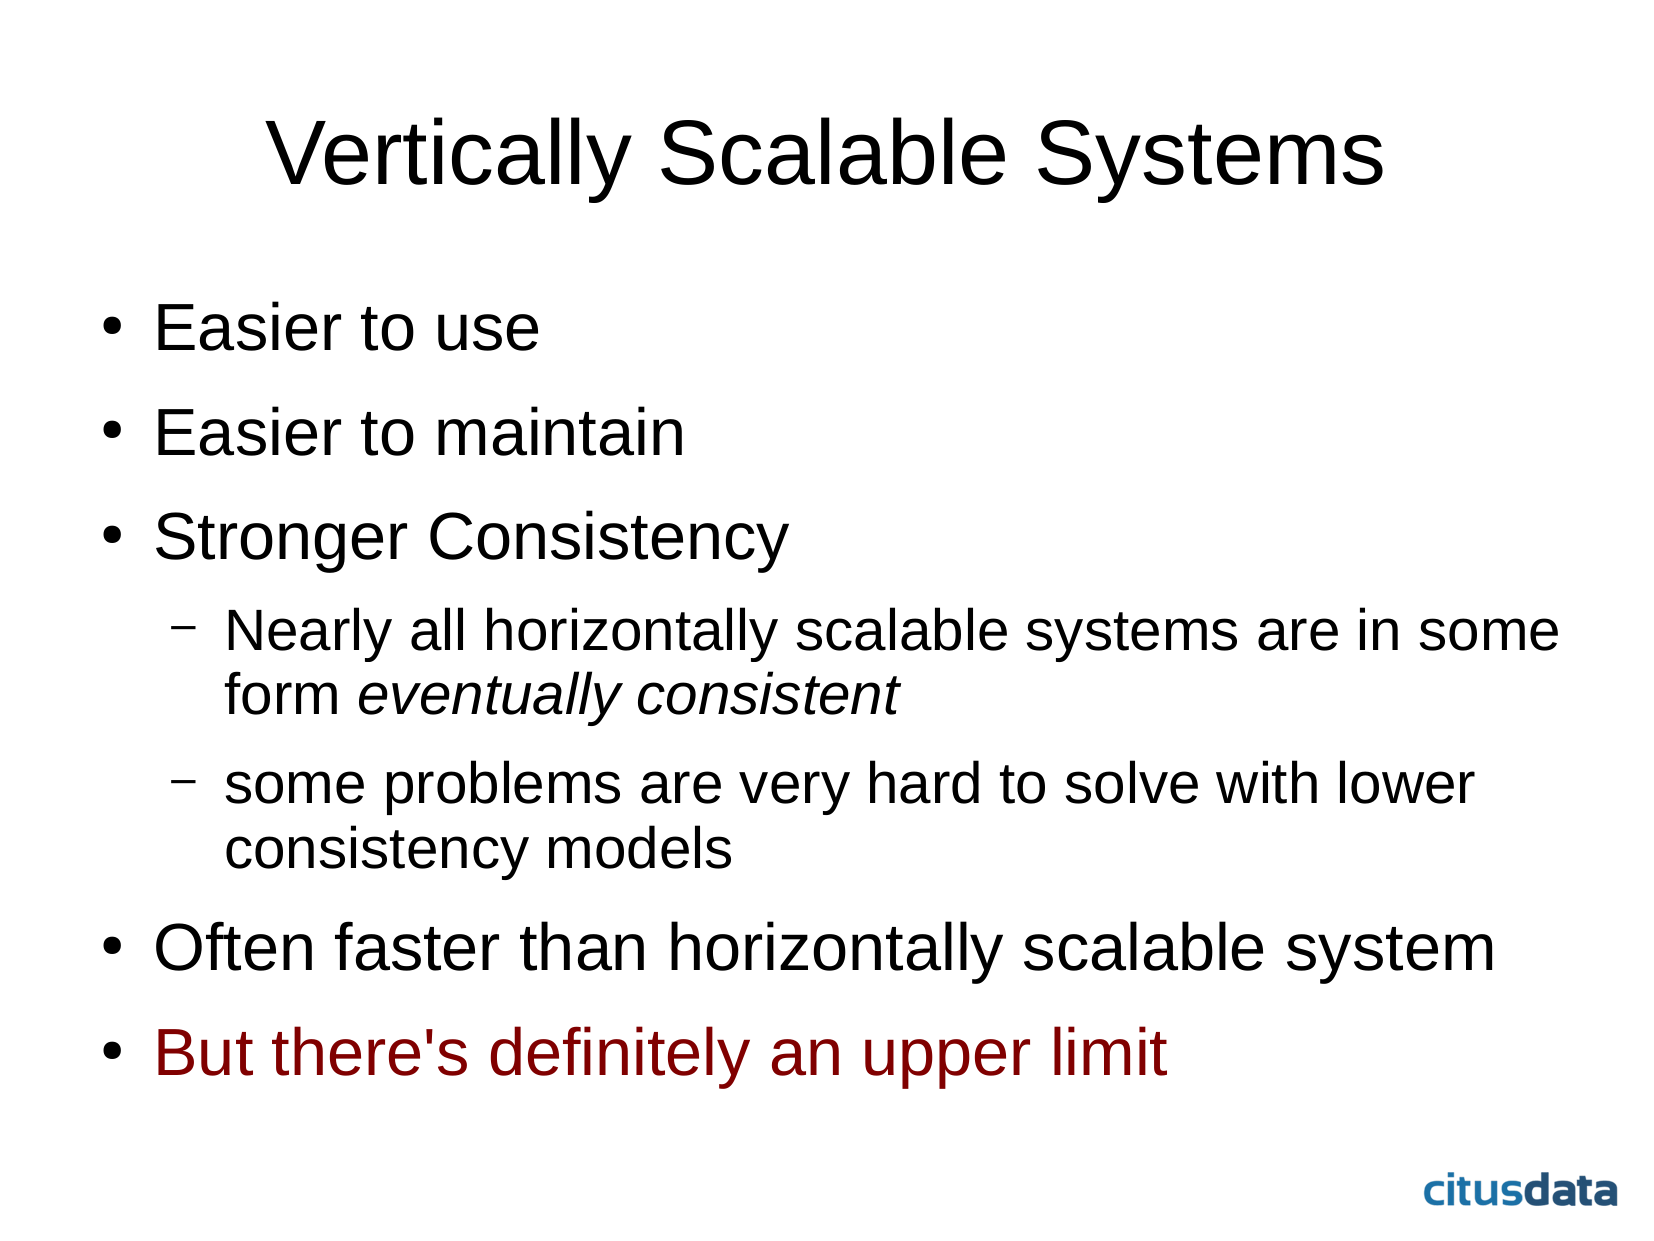

# Vertically Scalable Systems
Easier to use
Easier to maintain
Stronger Consistency
Nearly all horizontally scalable systems are in some form eventually consistent
some problems are very hard to solve with lower consistency models
Often faster than horizontally scalable system
But there's definitely an upper limit